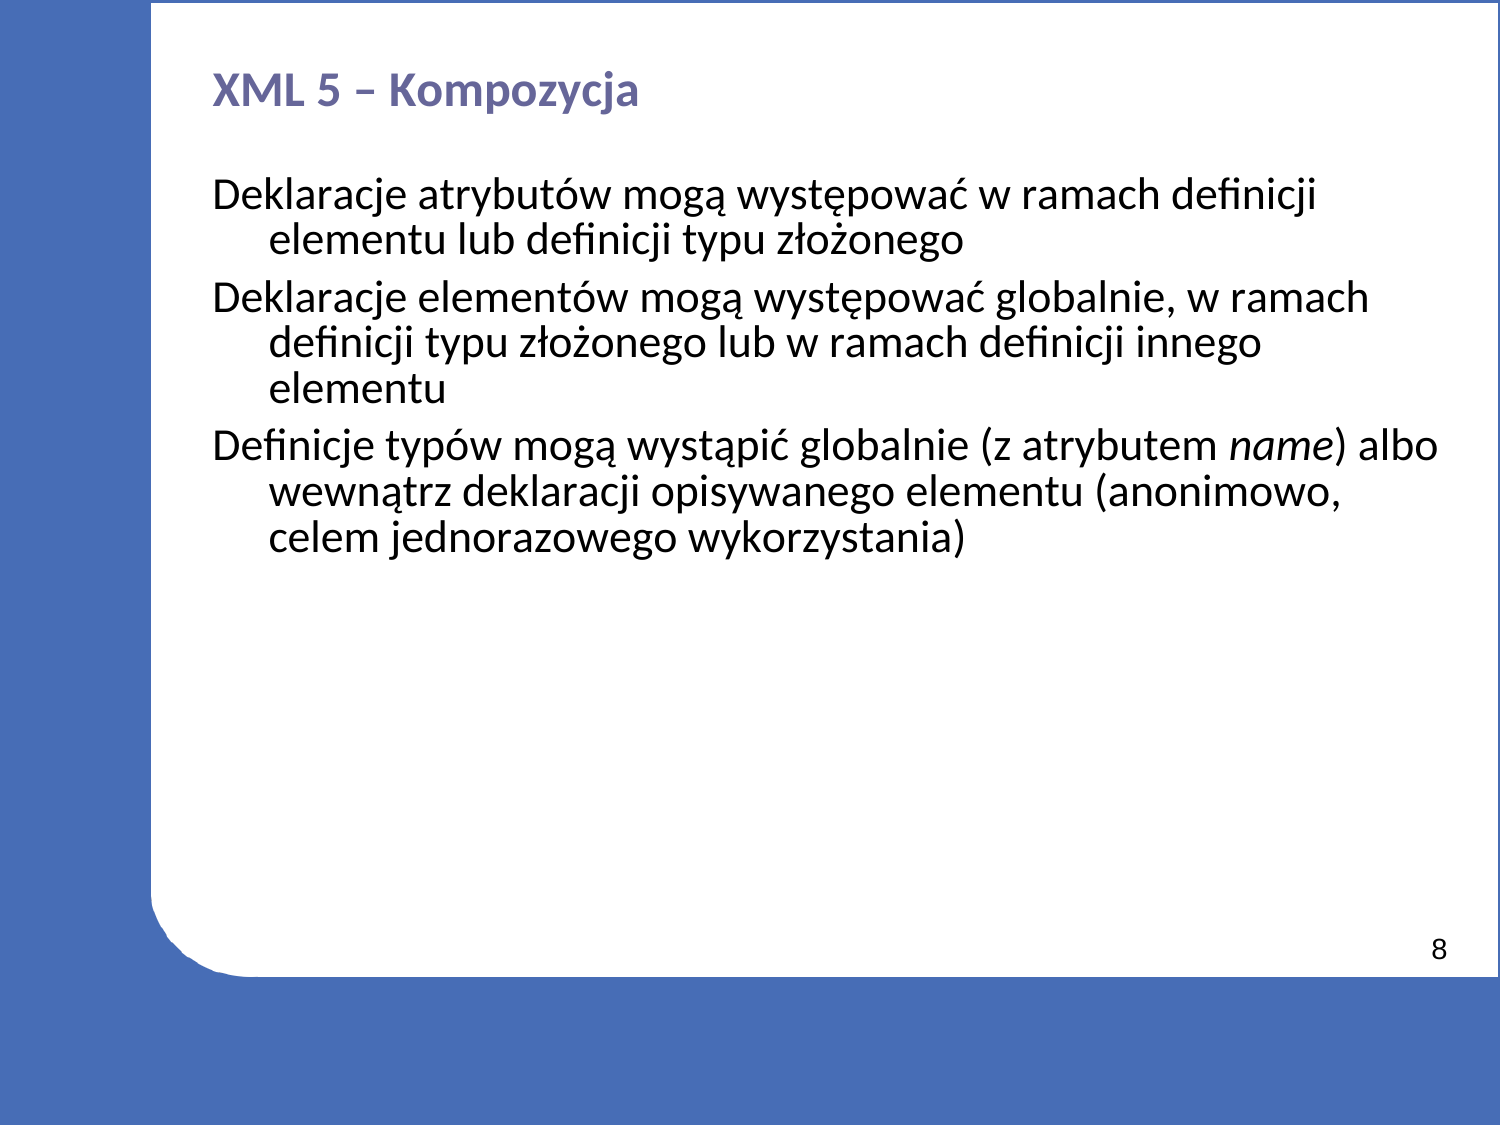

# XML 5 – Kompozycja
Deklaracje atrybutów mogą występować w ramach definicji elementu lub definicji typu złożonego
Deklaracje elementów mogą występować globalnie, w ramach definicji typu złożonego lub w ramach definicji innego elementu
Definicje typów mogą wystąpić globalnie (z atrybutem name) albo wewnątrz deklaracji opisywanego elementu (anonimowo, celem jednorazowego wykorzystania)
8